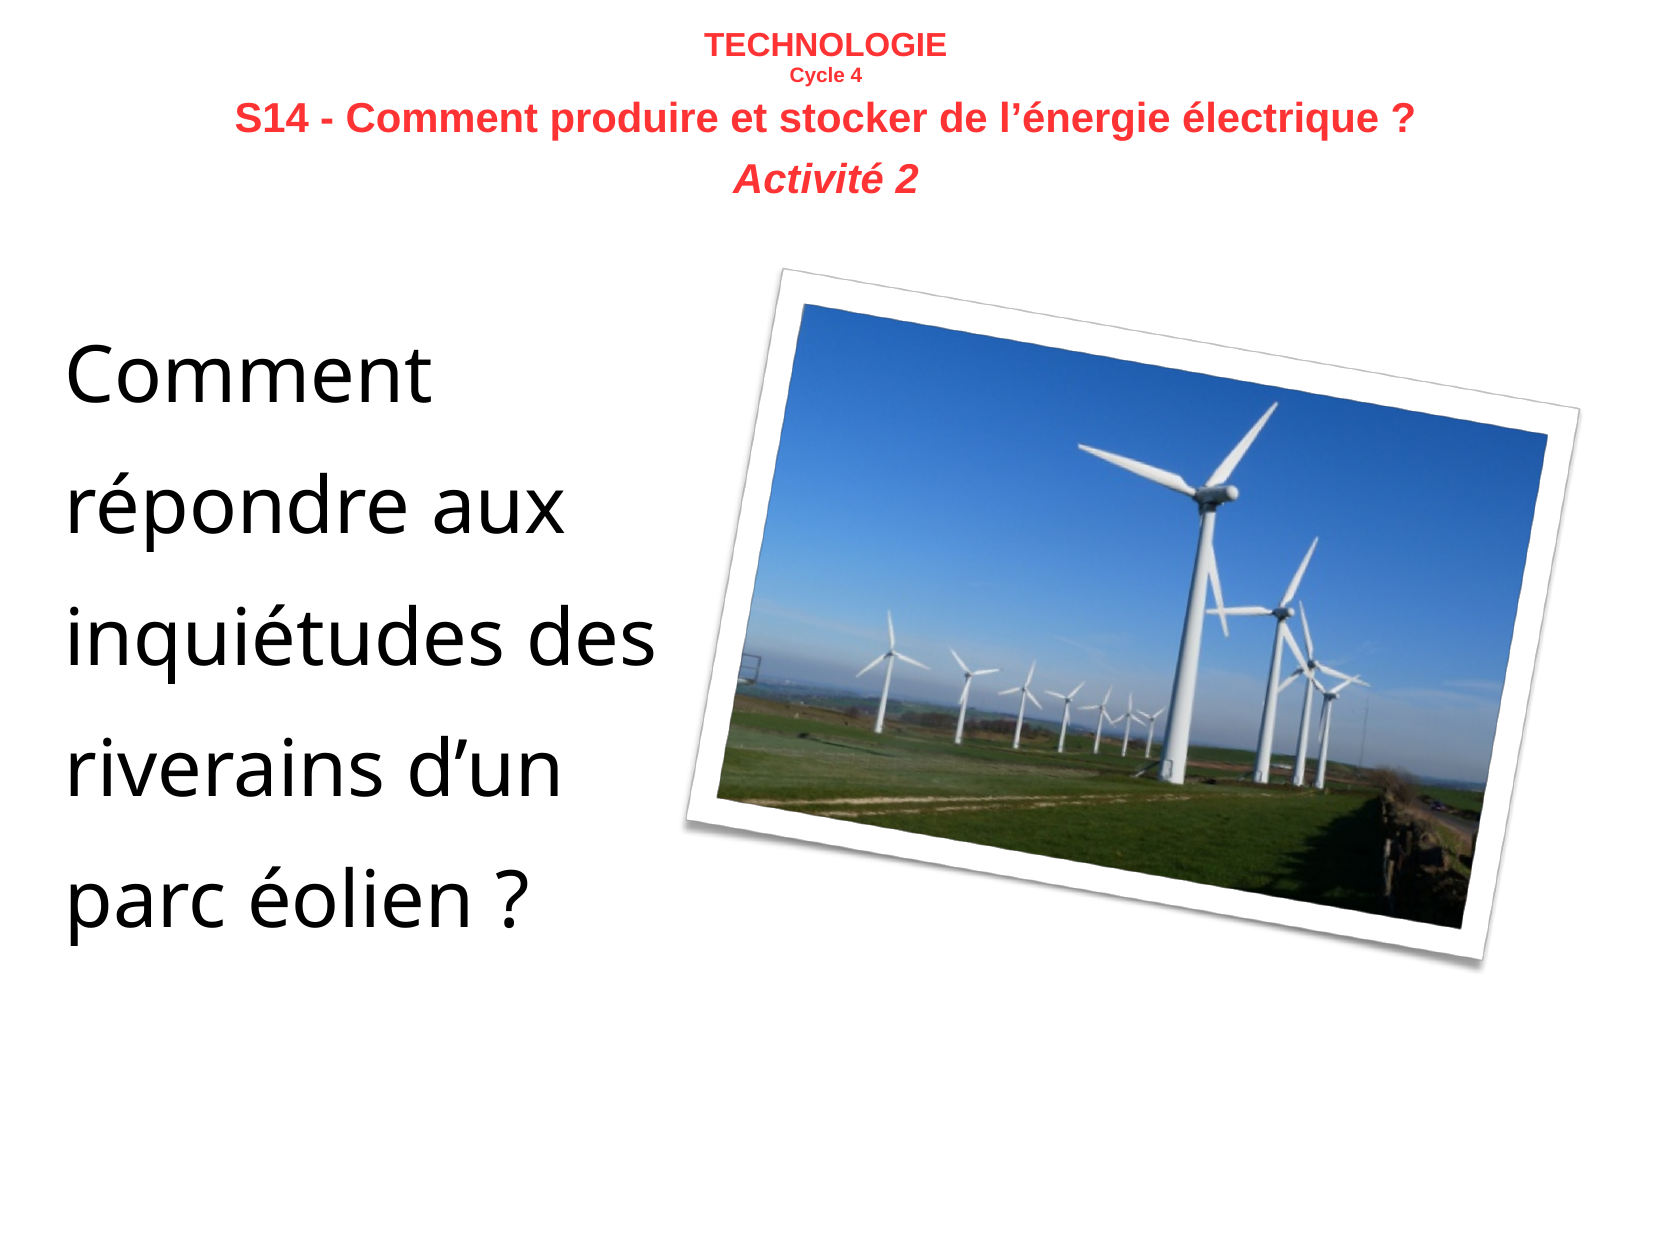

TECHNOLOGIE
Cycle 4
S14 - Comment produire et stocker de l’énergie électrique ?
Activité 2
# Comment répondre aux inquiétudes des riverains d’un parc éolien ?